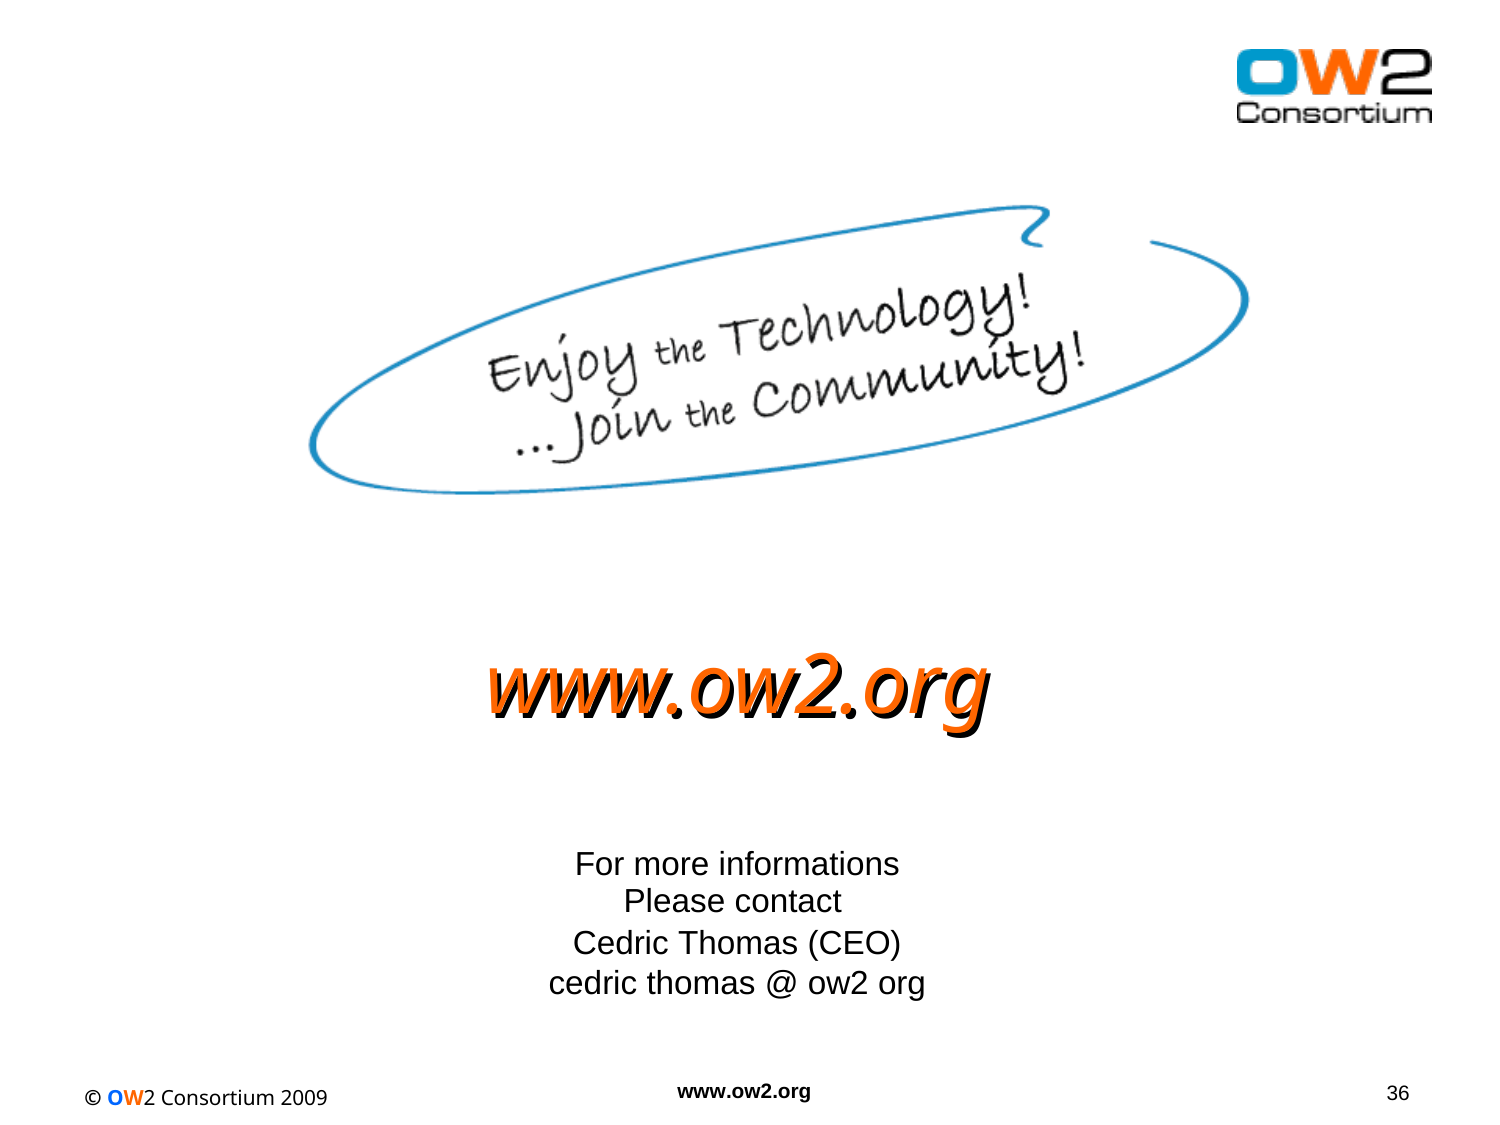

# www.ow2.org
For more informations
Please contact
Cedric Thomas (CEO)‏
cedric thomas @ ow2 org
36